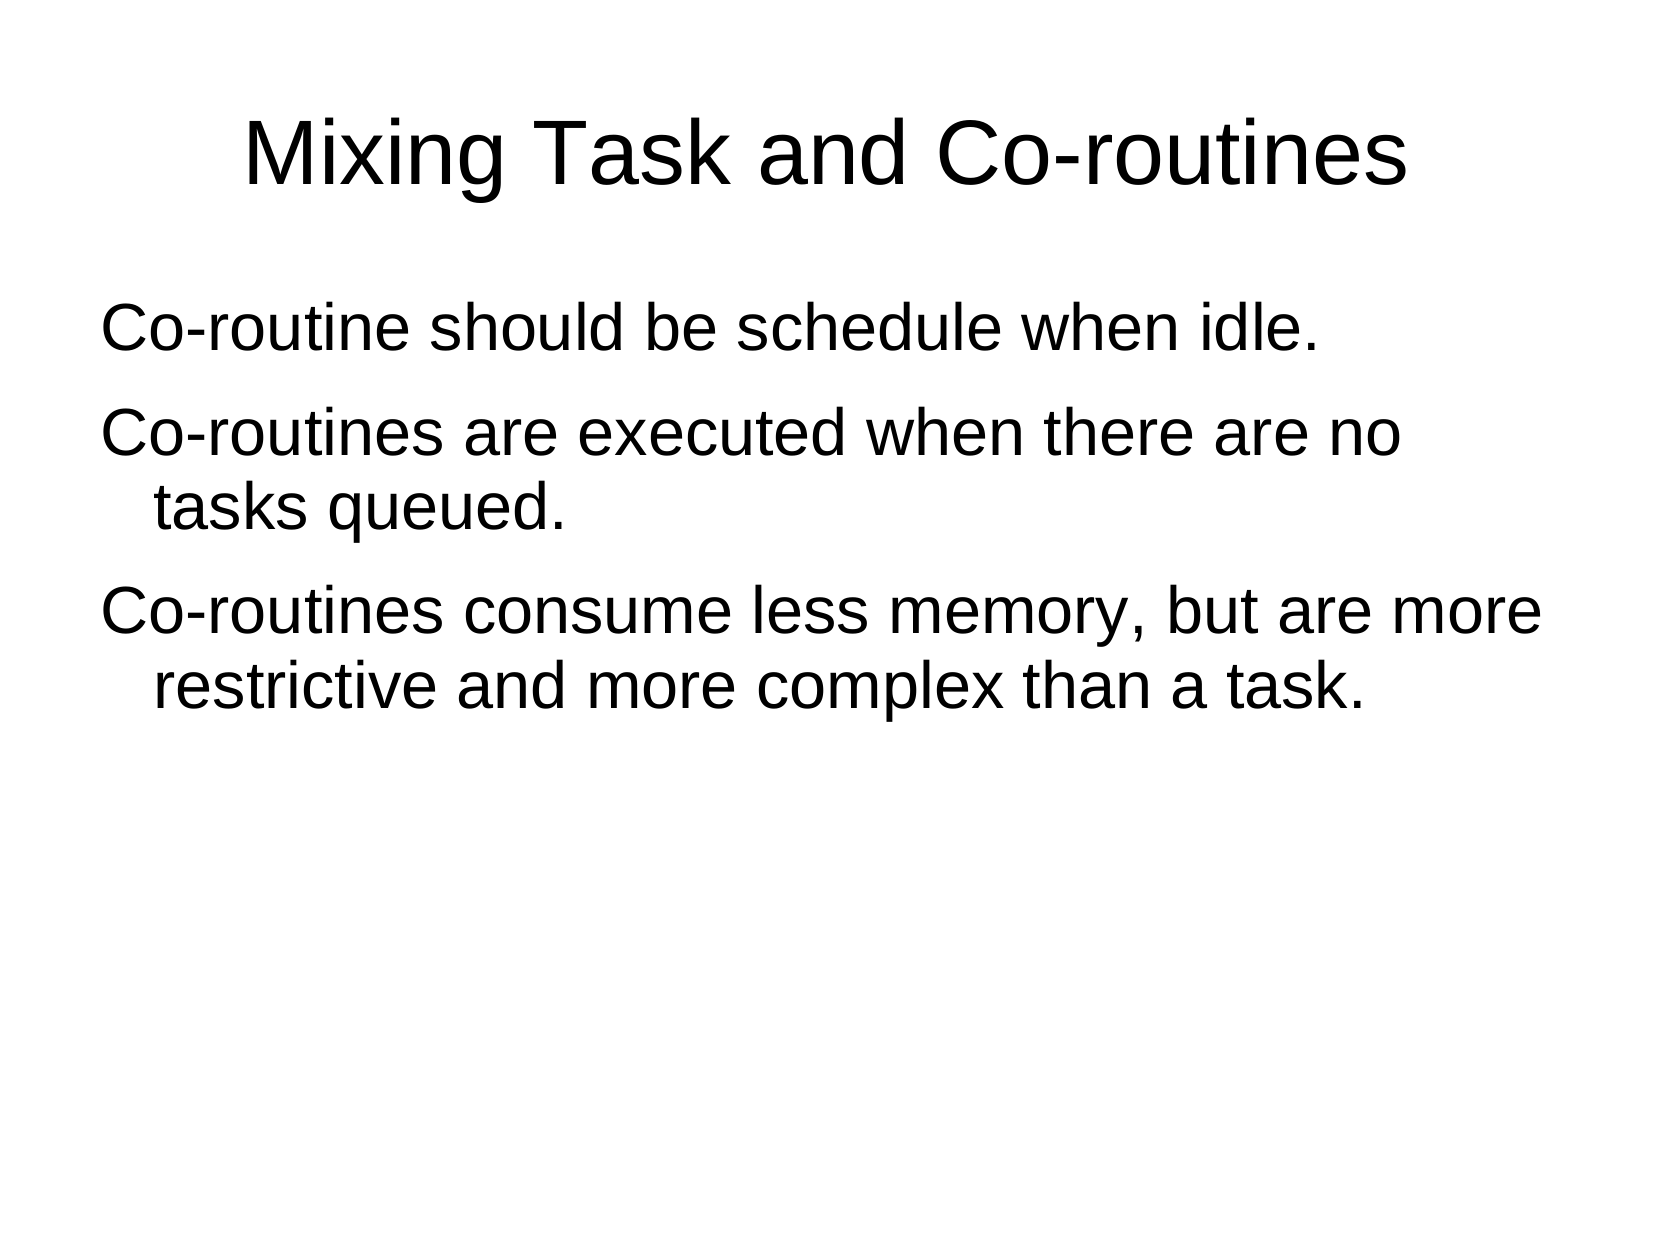

# Mixing Task and Co-routines
Co-routine should be schedule when idle.
Co-routines are executed when there are no tasks queued.
Co-routines consume less memory, but are more restrictive and more complex than a task.